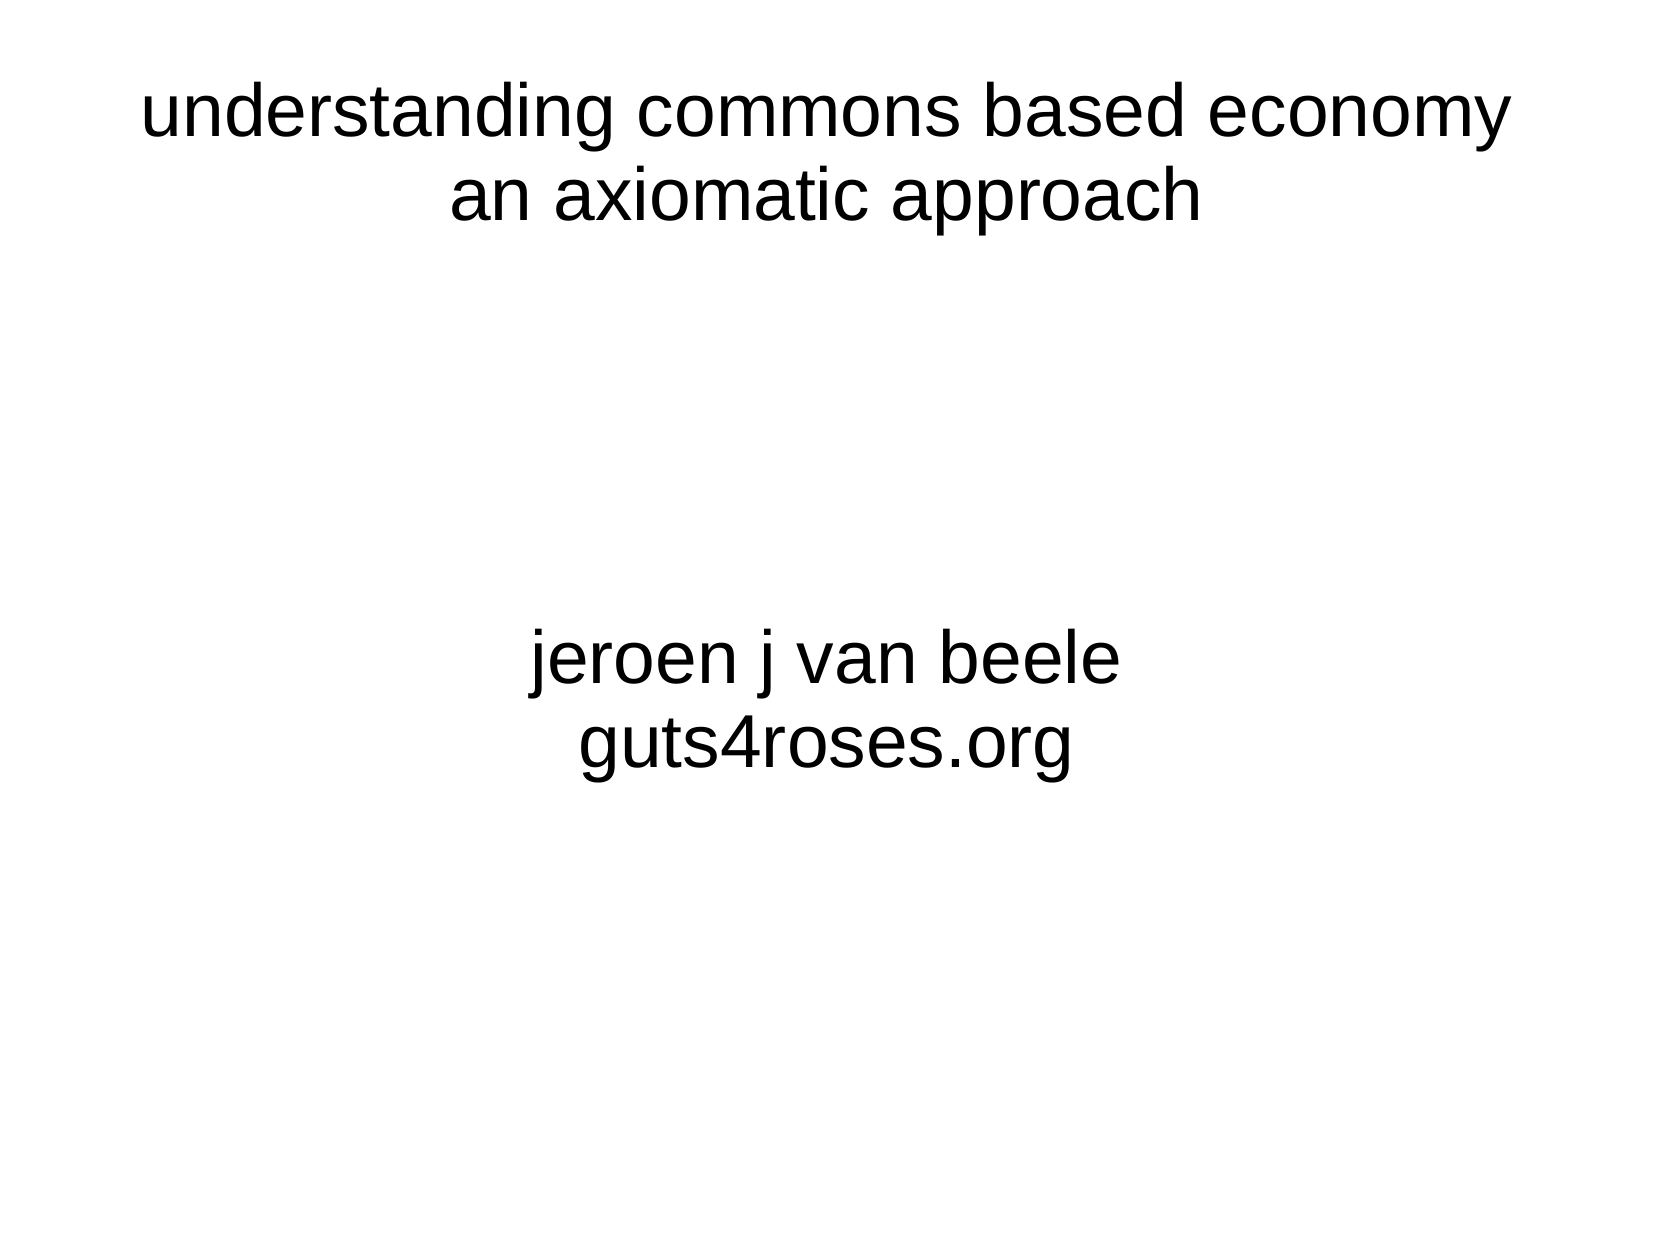

# understanding commons based economy an axiomatic approach
jeroen j van beele
guts4roses.org